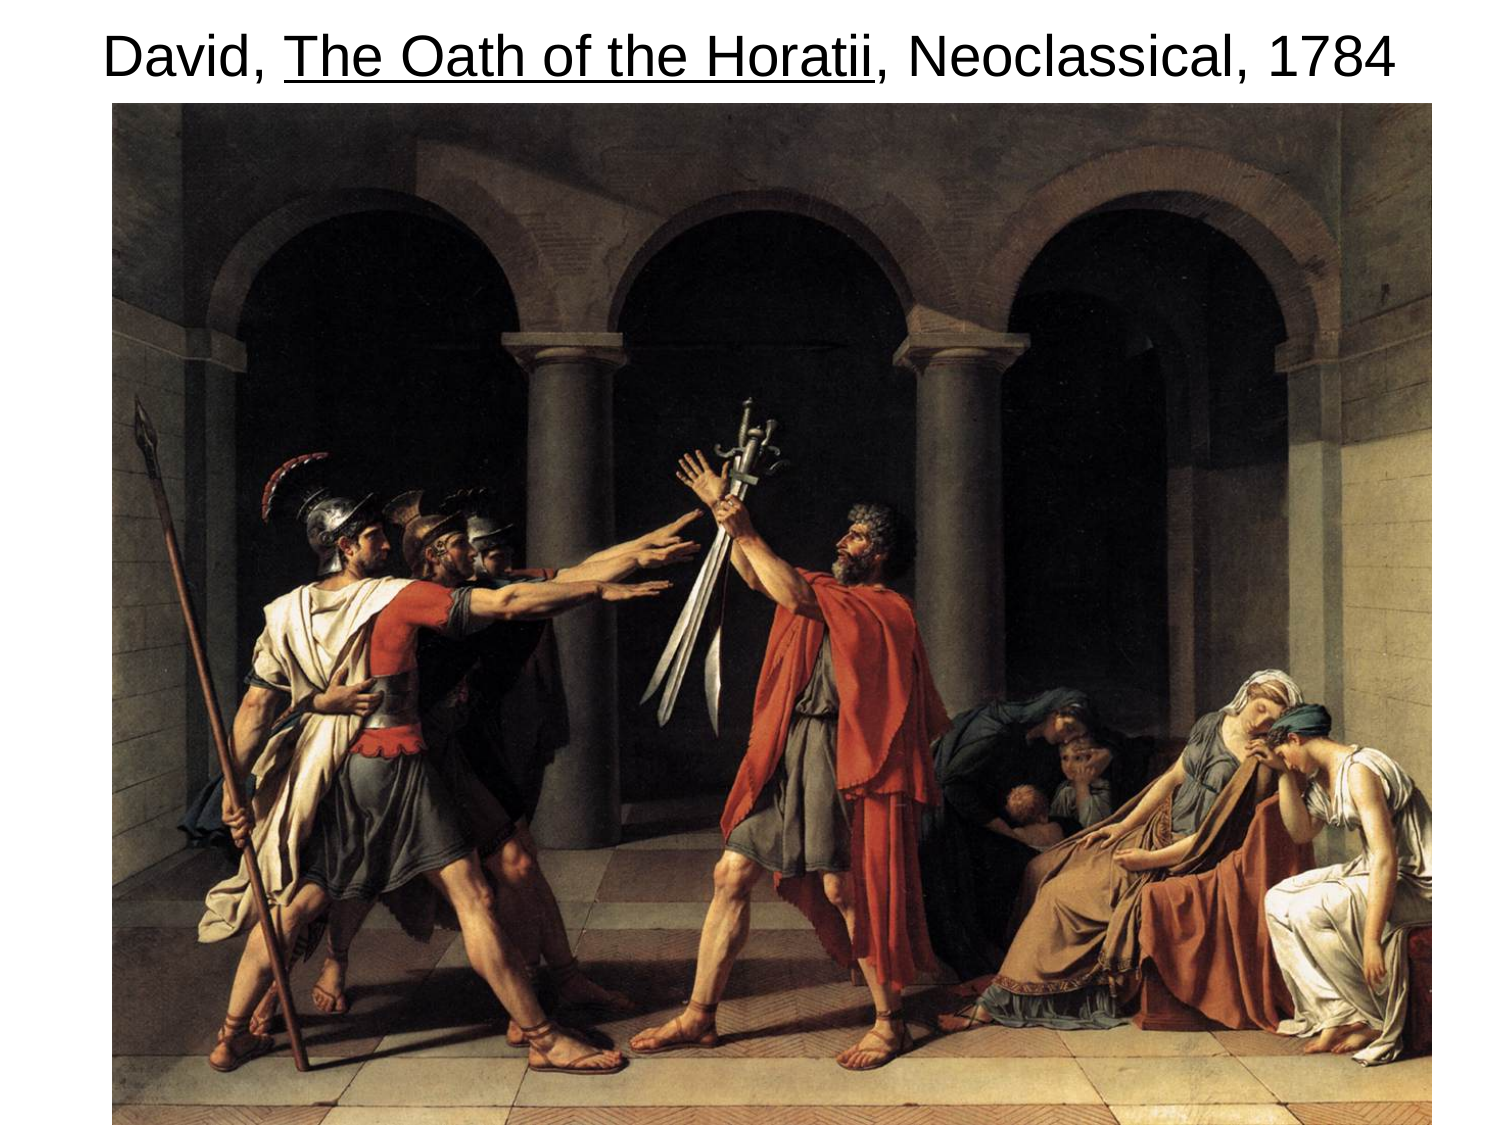

# David, The Oath of the Horatii, Neoclassical, 1784